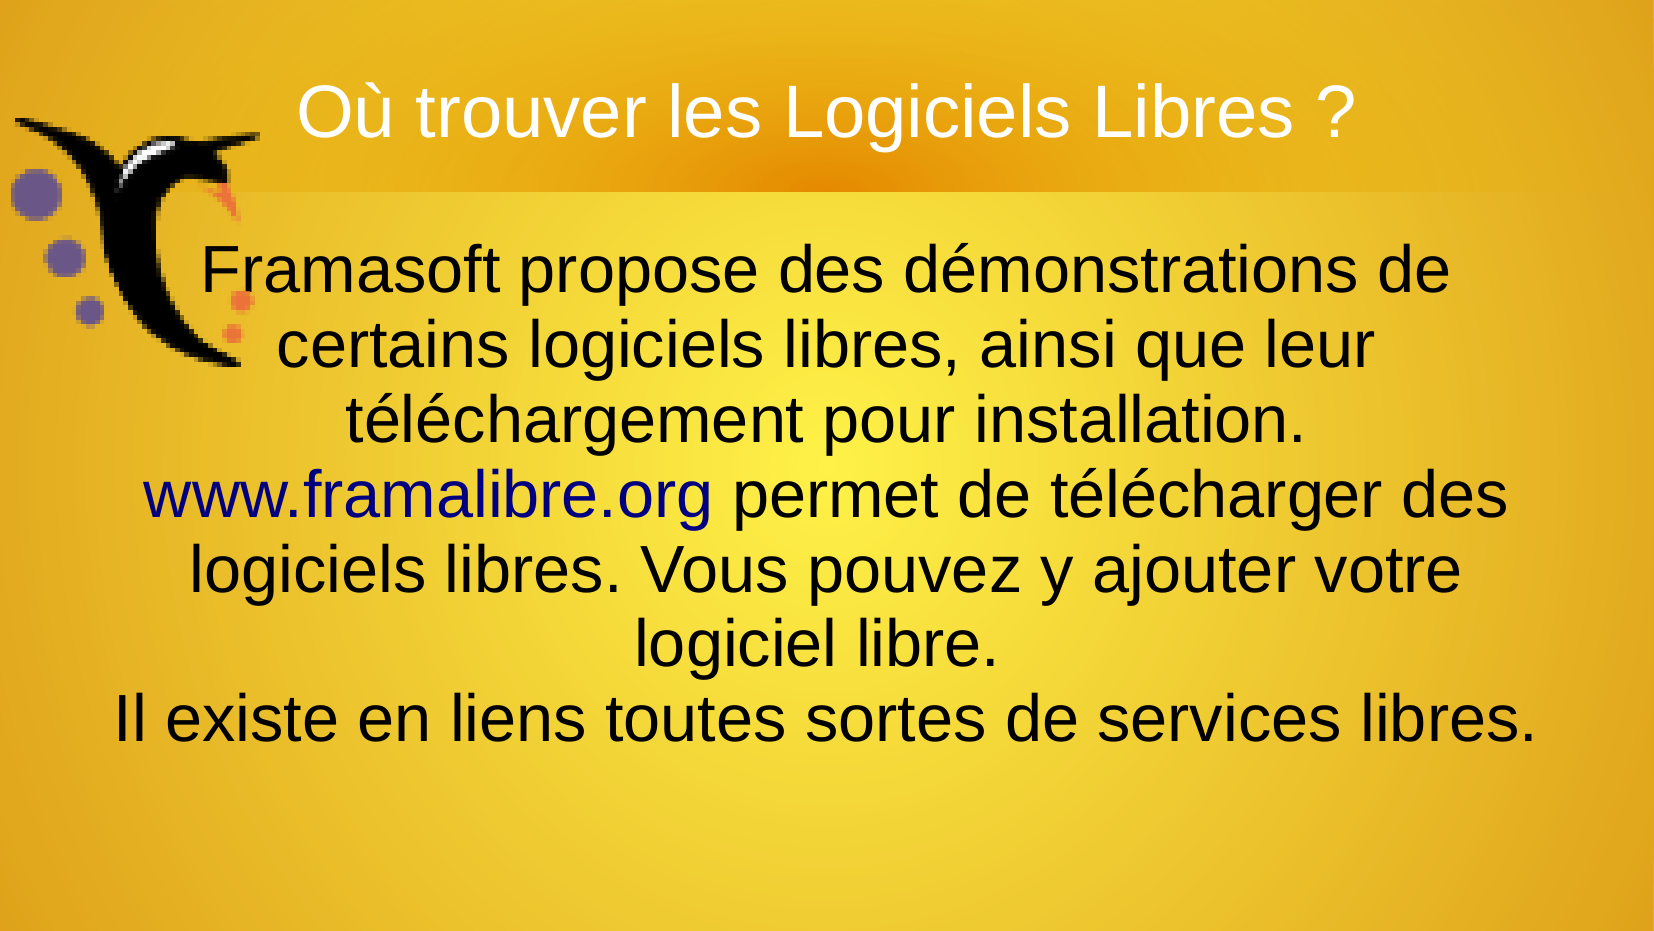

# Où trouver les Logiciels Libres ?
Framasoft propose des démonstrations de certains logiciels libres, ainsi que leur téléchargement pour installation.
www.framalibre.org permet de télécharger des logiciels libres. Vous pouvez y ajouter votre logiciel libre.
Il existe en liens toutes sortes de services libres.